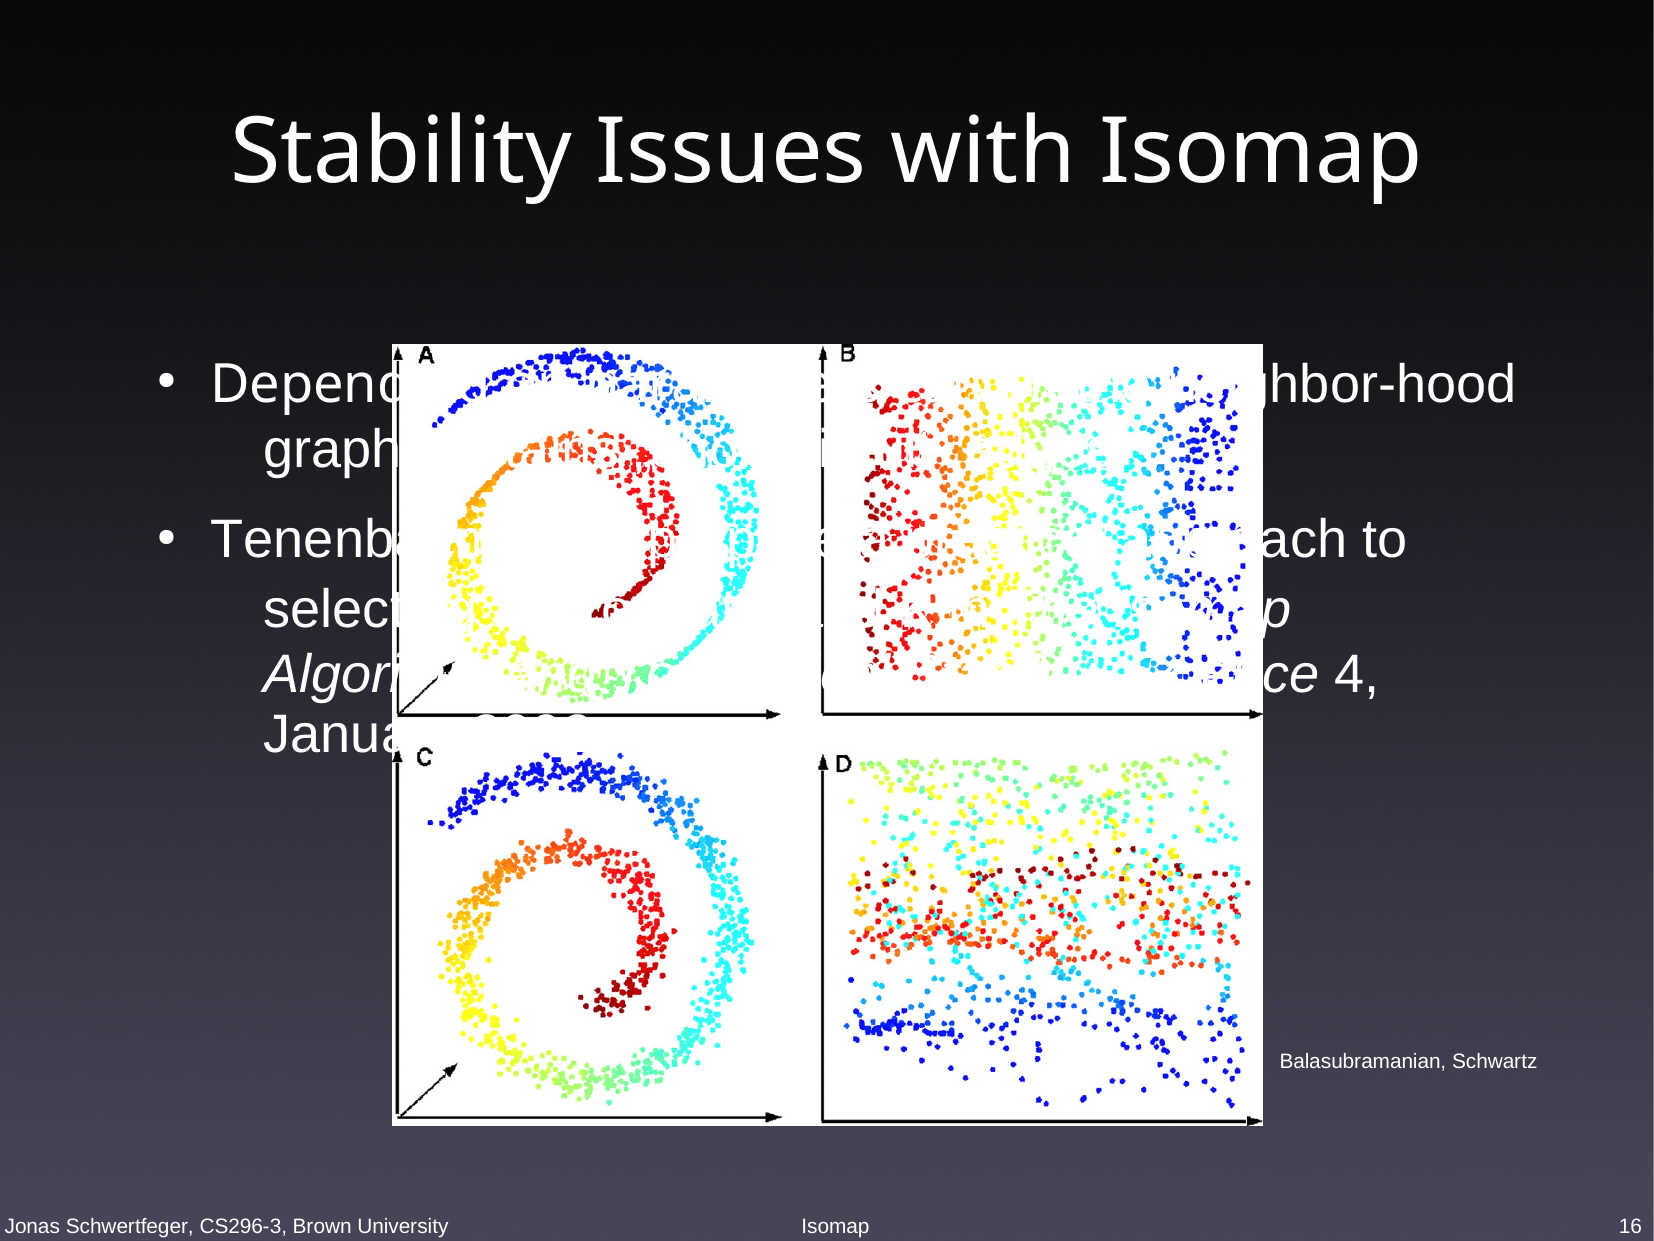

# Stability Issues with Isomap
Depending on parameters εand K the neighbor-hood graph contains „short-circuit“ edges
Tenenbaum et al. propose a practical approach to selecting appropriateεand K in The Isomap Algorithm and Topological Stability, Science 4, January 2002
Balasubramanian, Schwartz